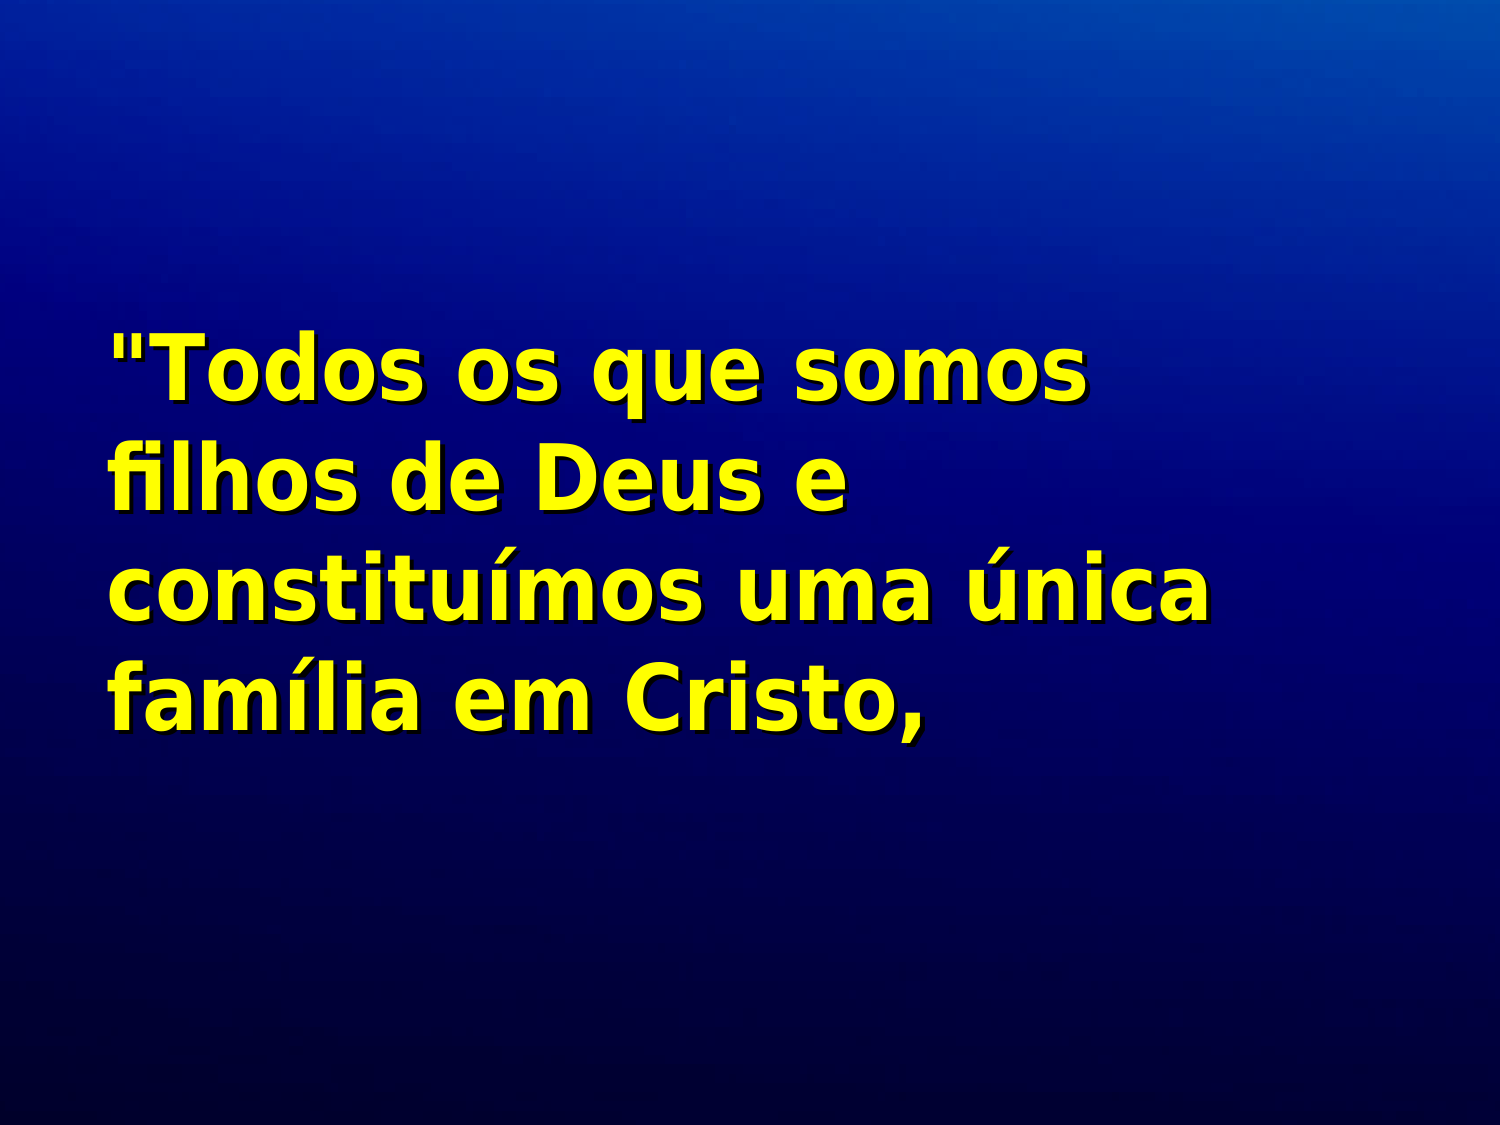

"Todos os que somos
filhos de Deus e constituímos uma única família em Cristo,